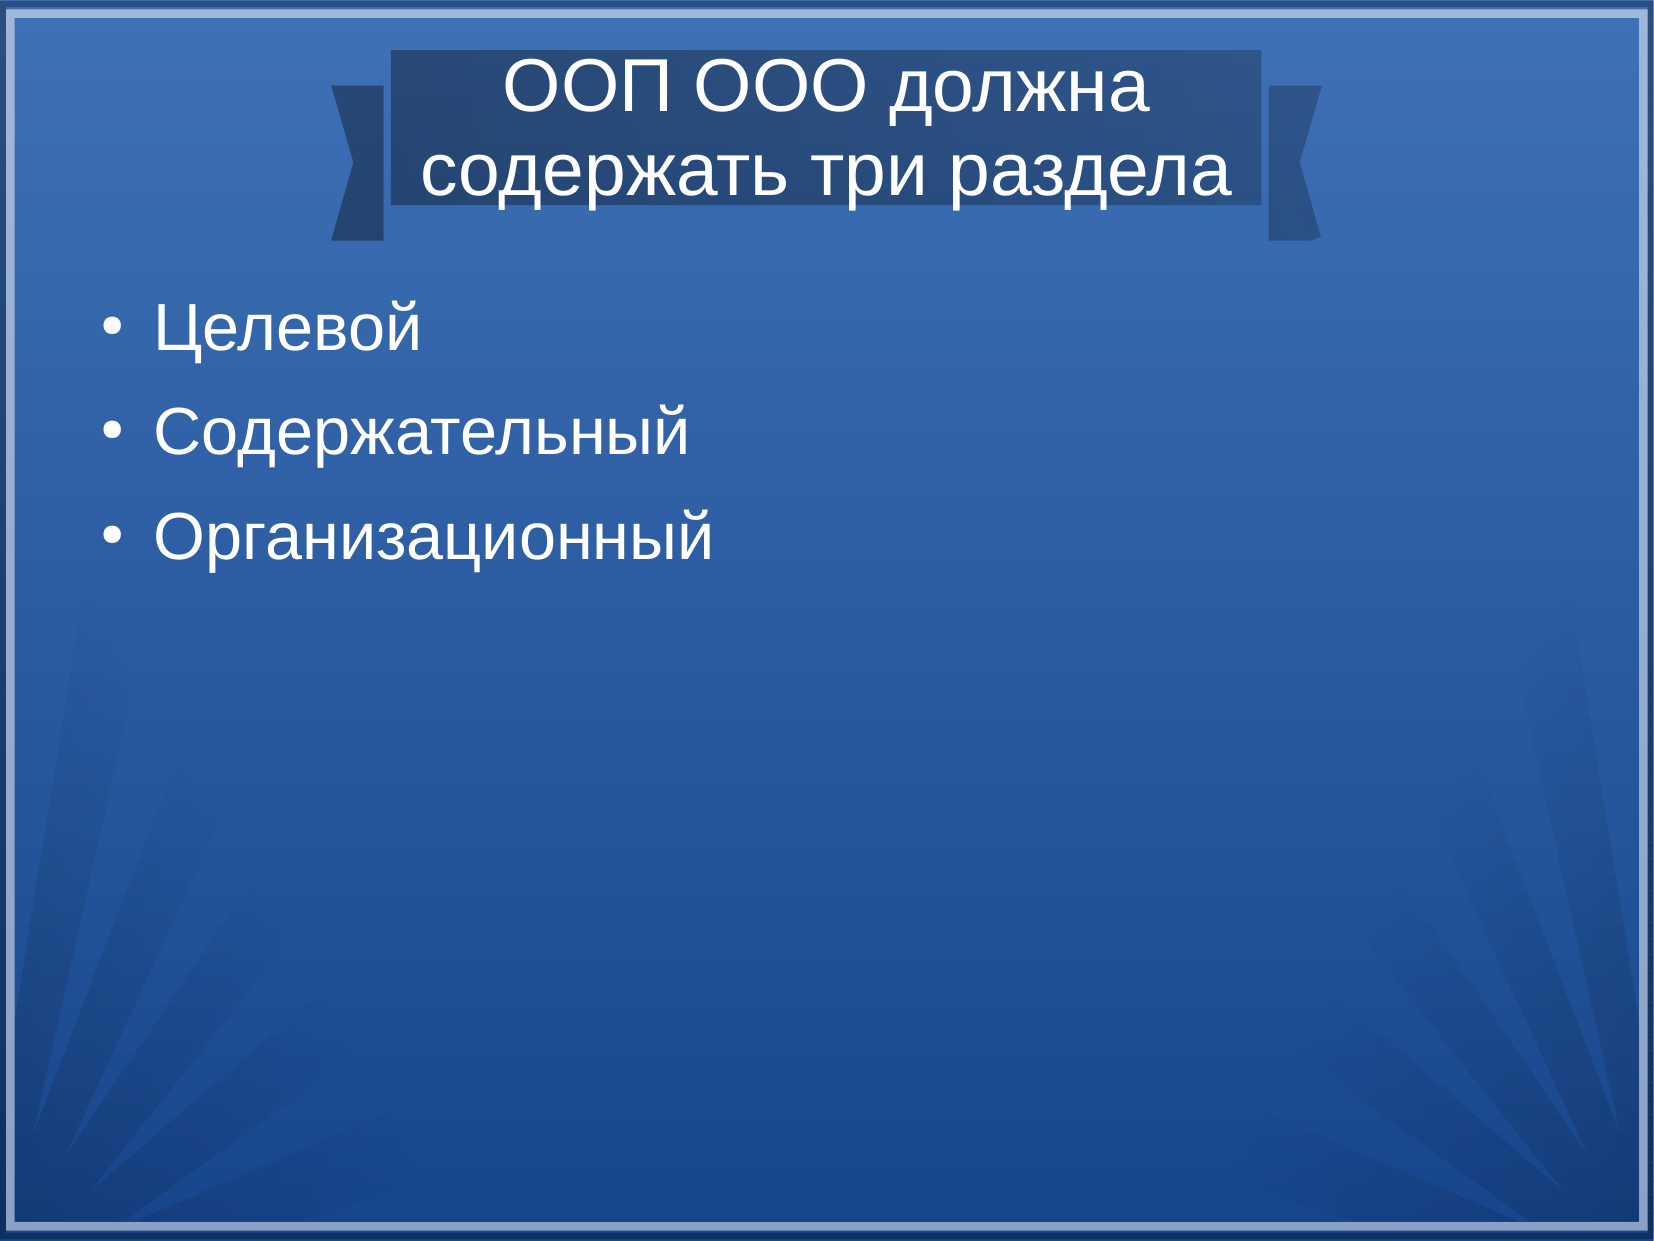

# ООП ООО должна содержать три раздела
Целевой
Содержательный
Организационный